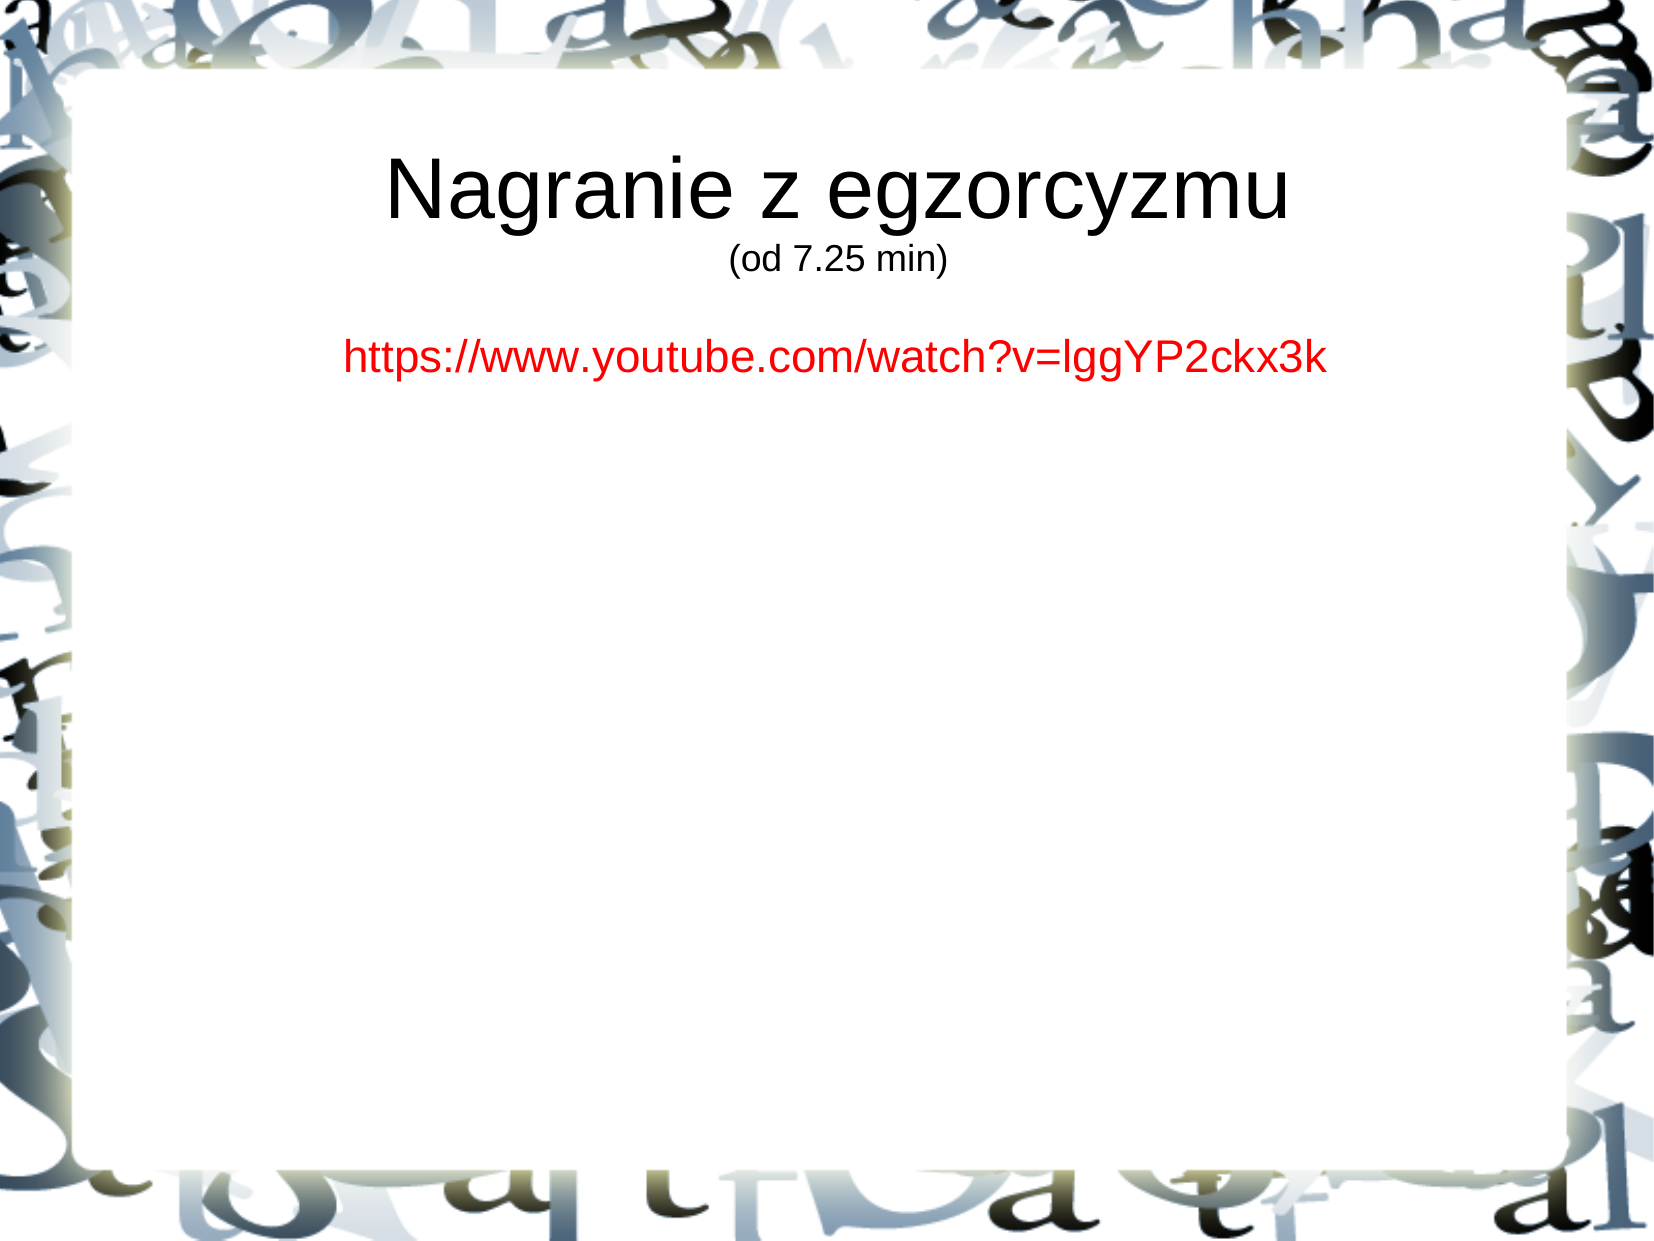

# Nagranie z egzorcyzmu (od 7.25 min)
https://www.youtube.com/watch?v=lggYP2ckx3k